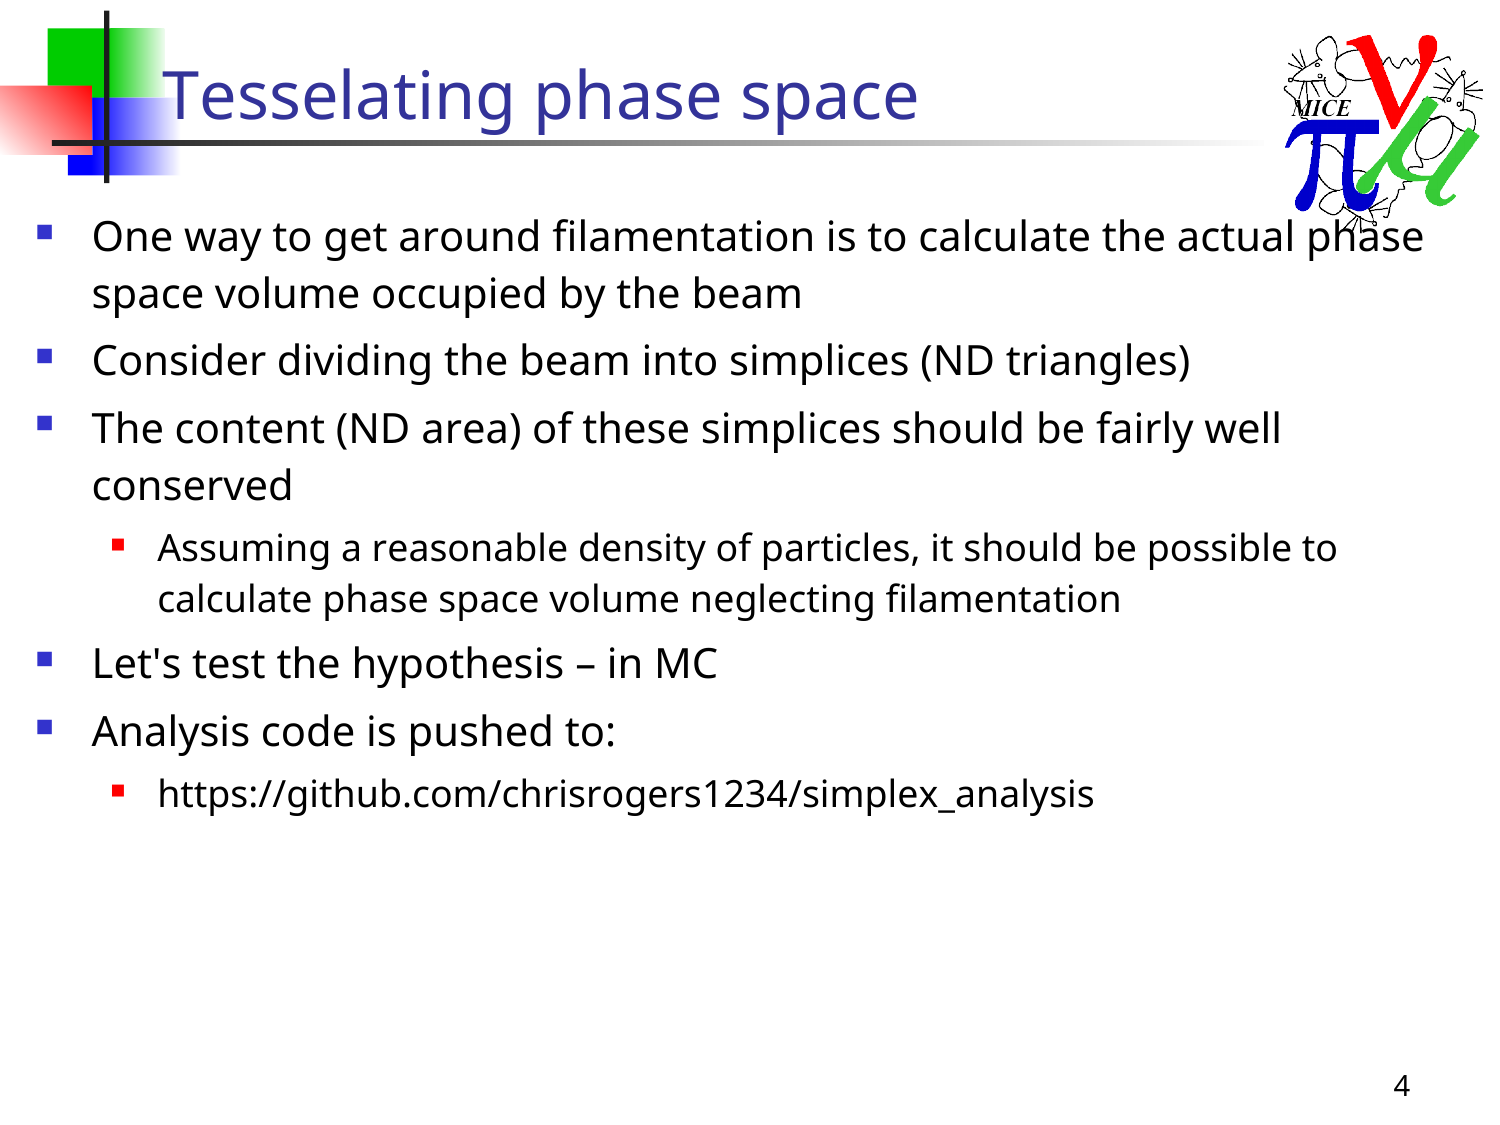

# Tesselating phase space
One way to get around filamentation is to calculate the actual phase space volume occupied by the beam
Consider dividing the beam into simplices (ND triangles)
The content (ND area) of these simplices should be fairly well conserved
Assuming a reasonable density of particles, it should be possible to calculate phase space volume neglecting filamentation
Let's test the hypothesis – in MC
Analysis code is pushed to:
https://github.com/chrisrogers1234/simplex_analysis
4